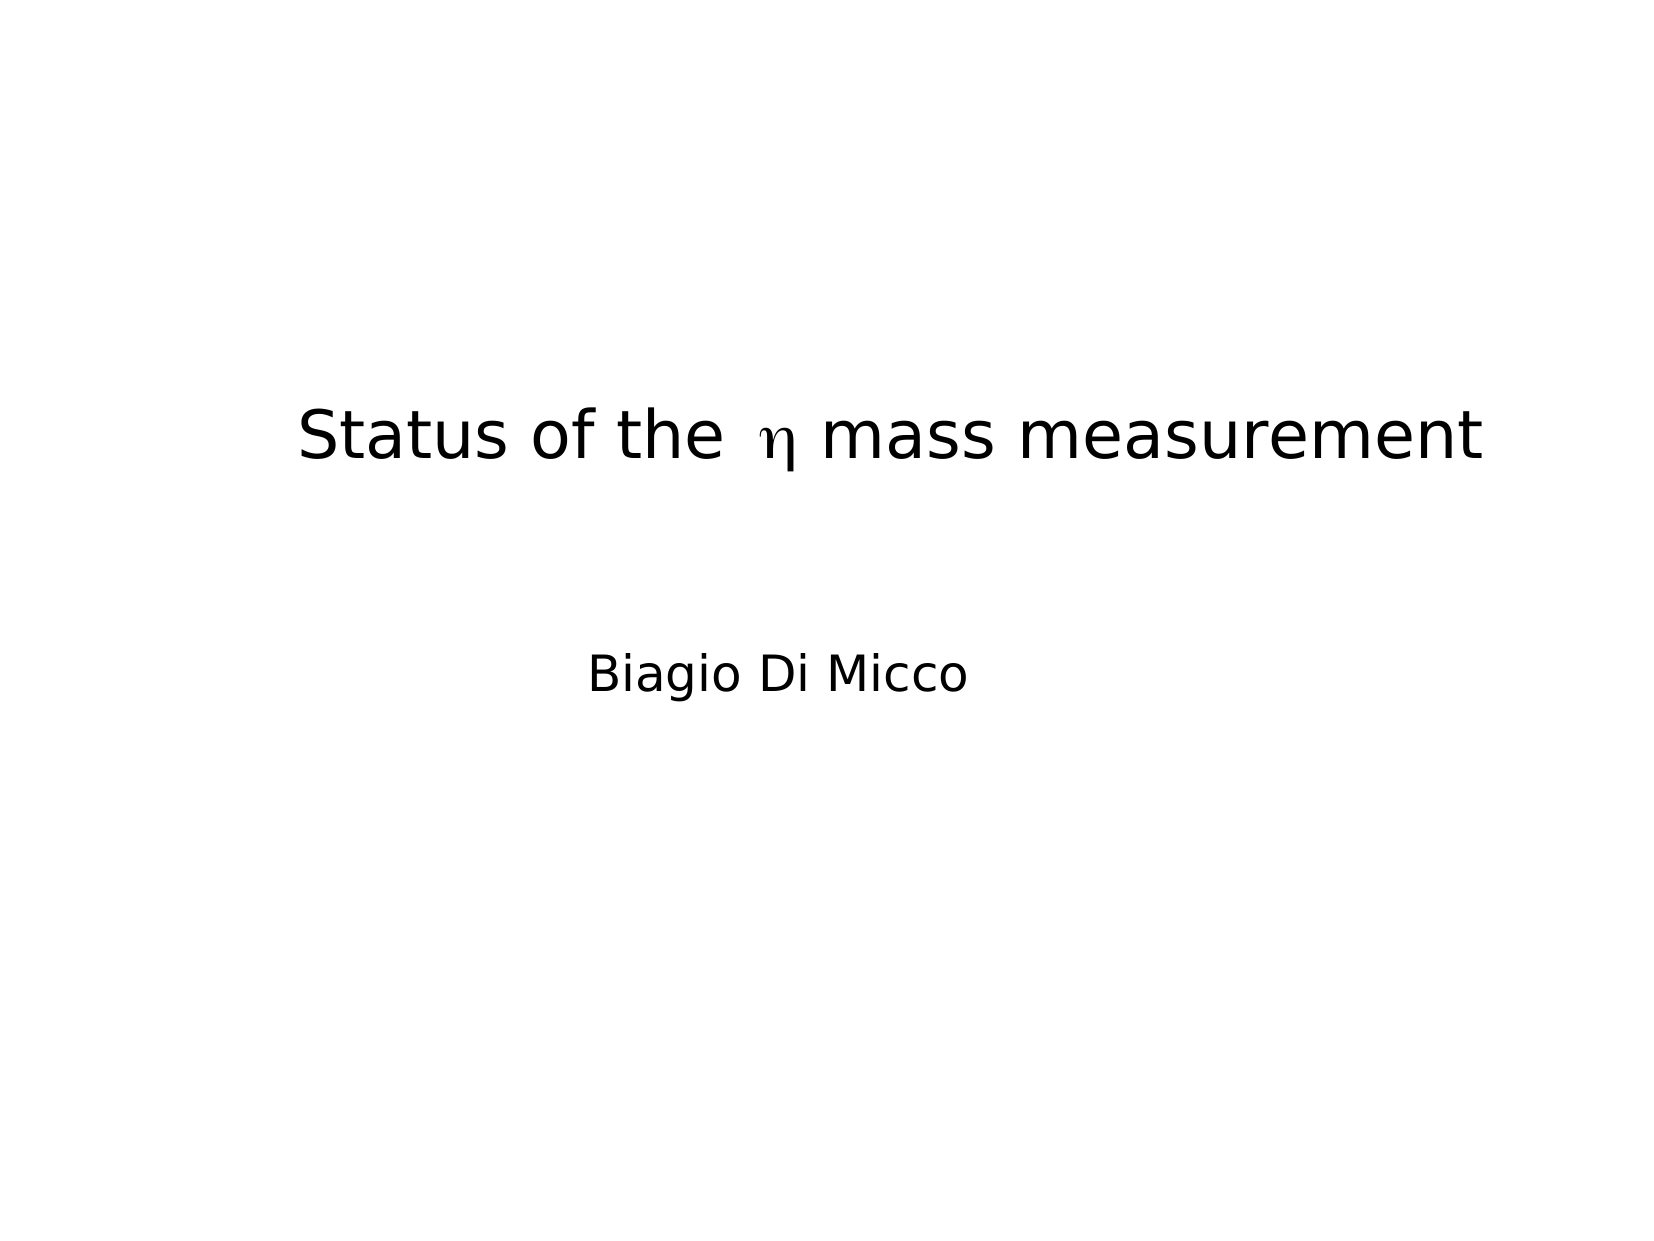

Status of the h mass measurement
Biagio Di Micco